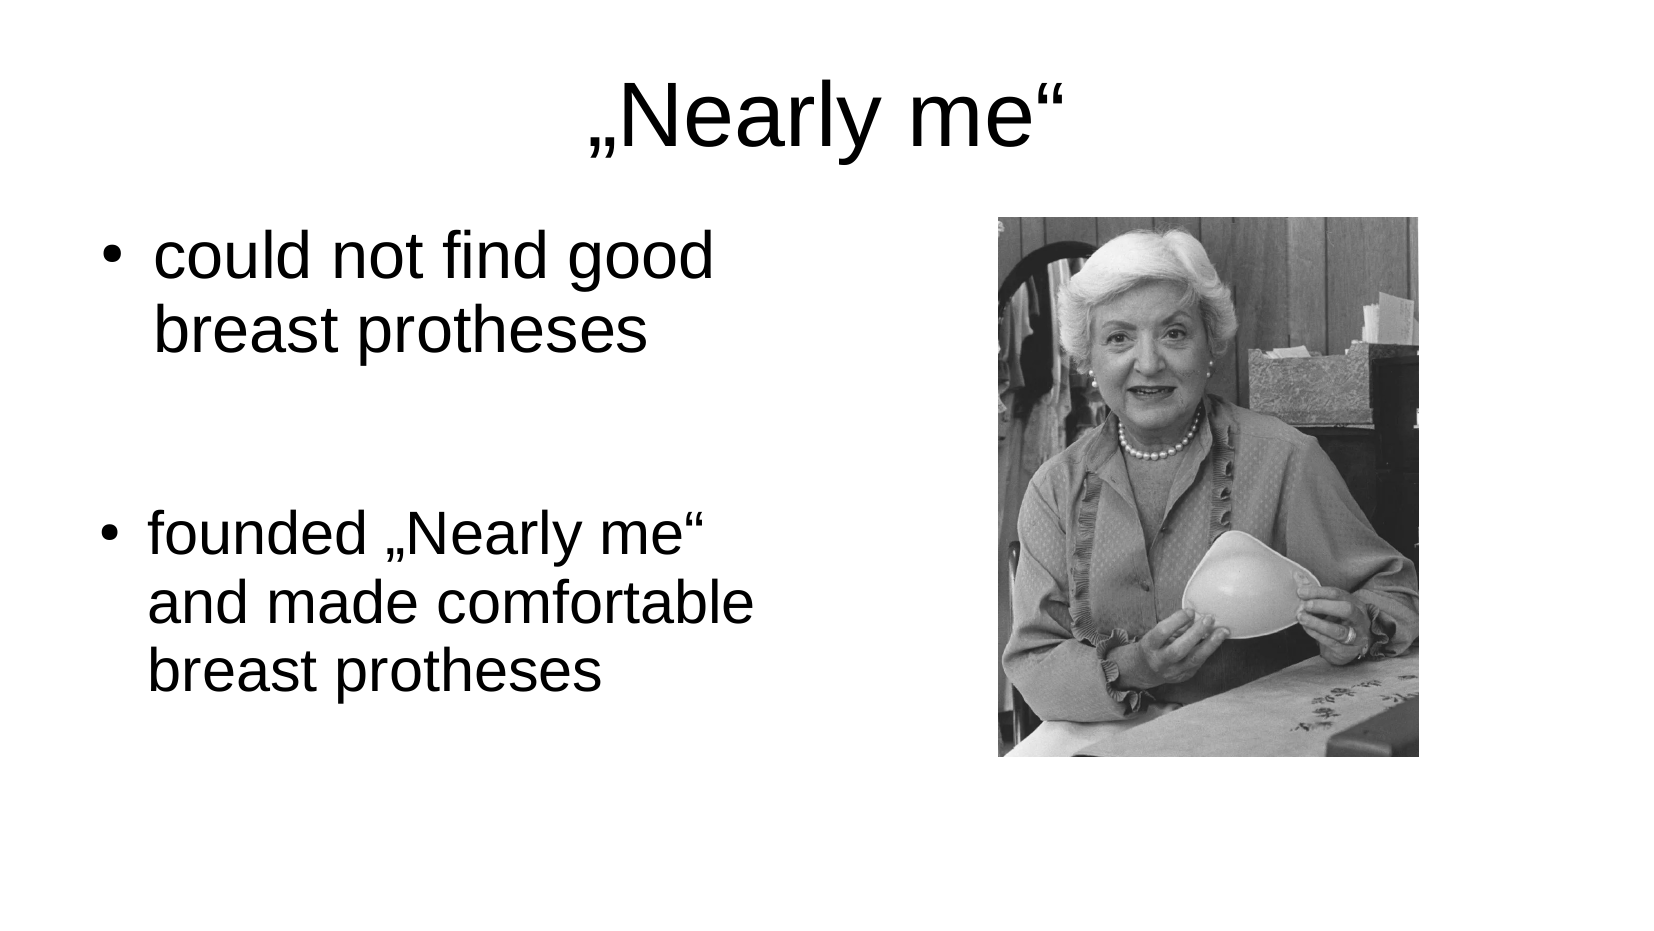

# „Nearly me“
could not find good breast protheses
founded „Nearly me“ and made comfortable breast protheses